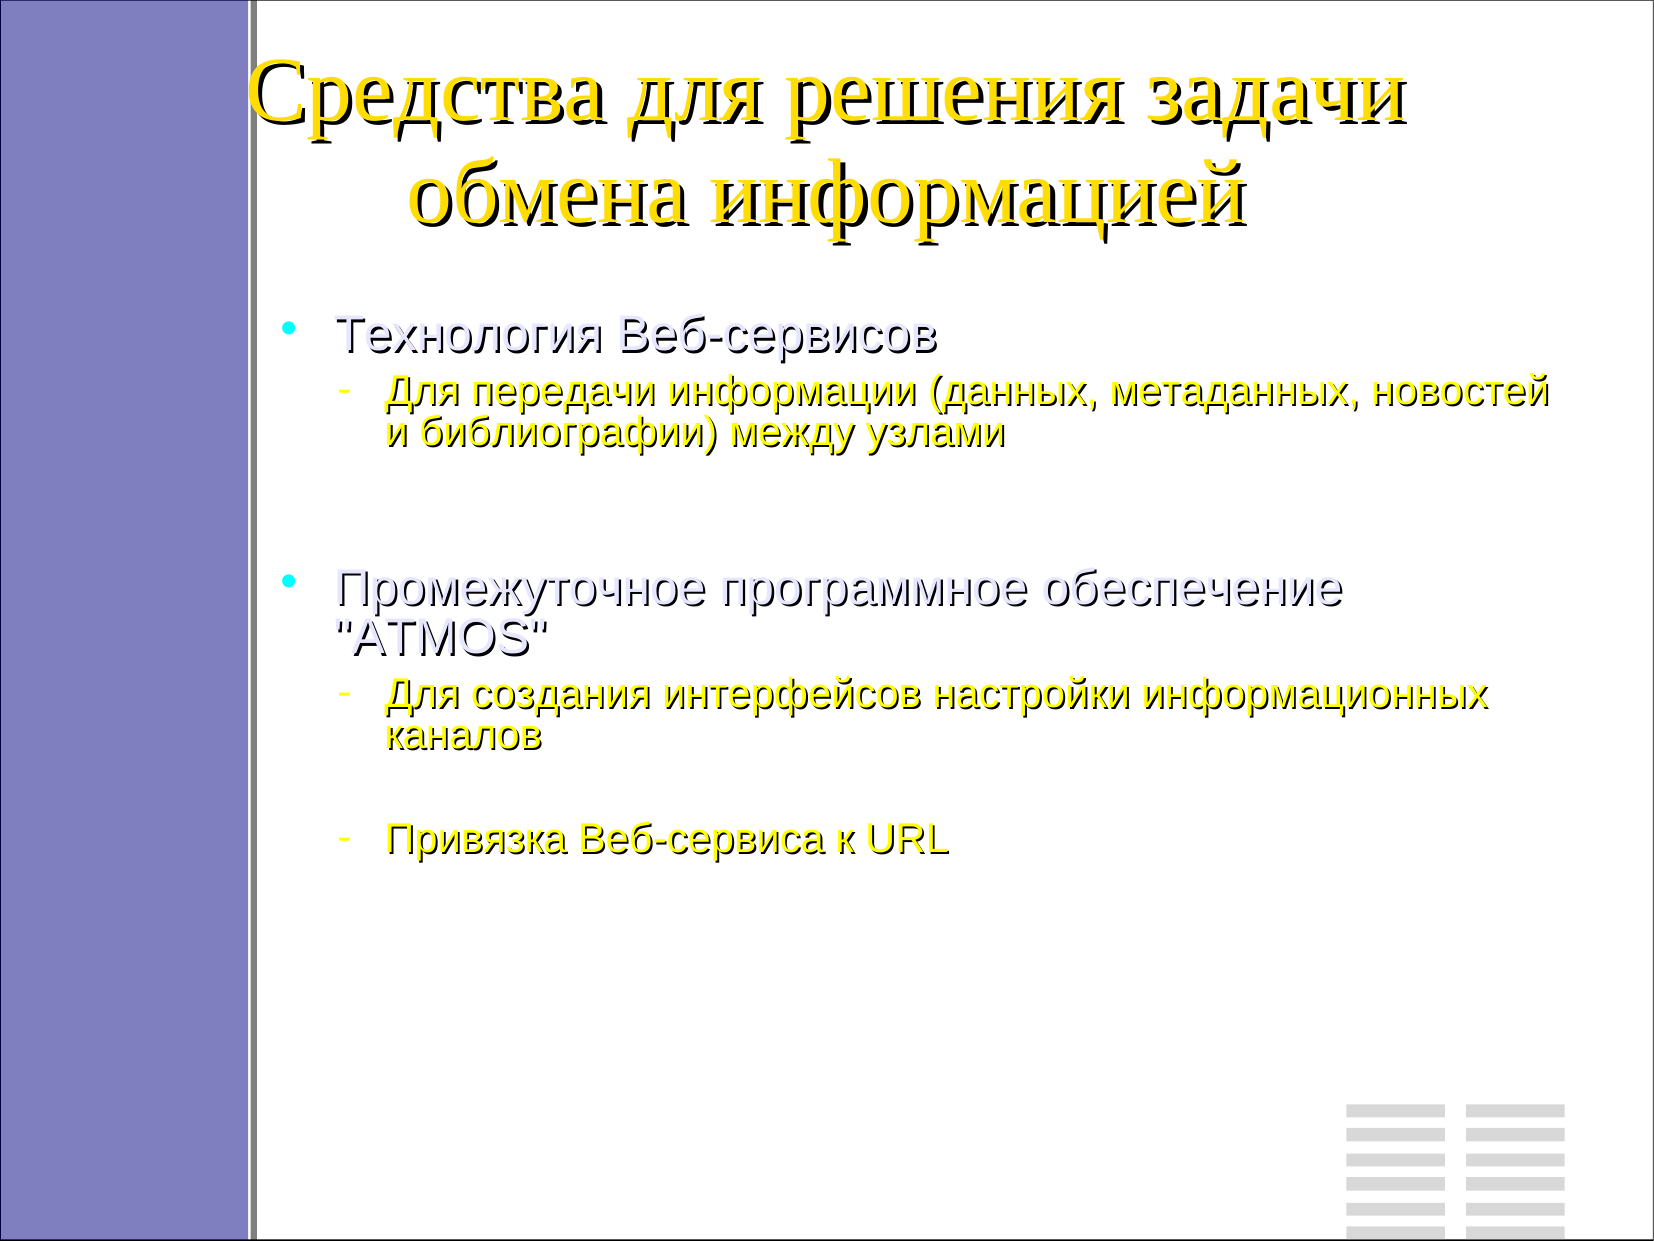

Средства для решения задачи обмена информацией
Технология Веб-сервисов
Для передачи информации (данных, метаданных, новостей и библиографии) между узлами
Промежуточное программное обеспечение "ATMOS"
Для создания интерфейсов настройки информационных каналов
Привязка Веб-сервиса к URL